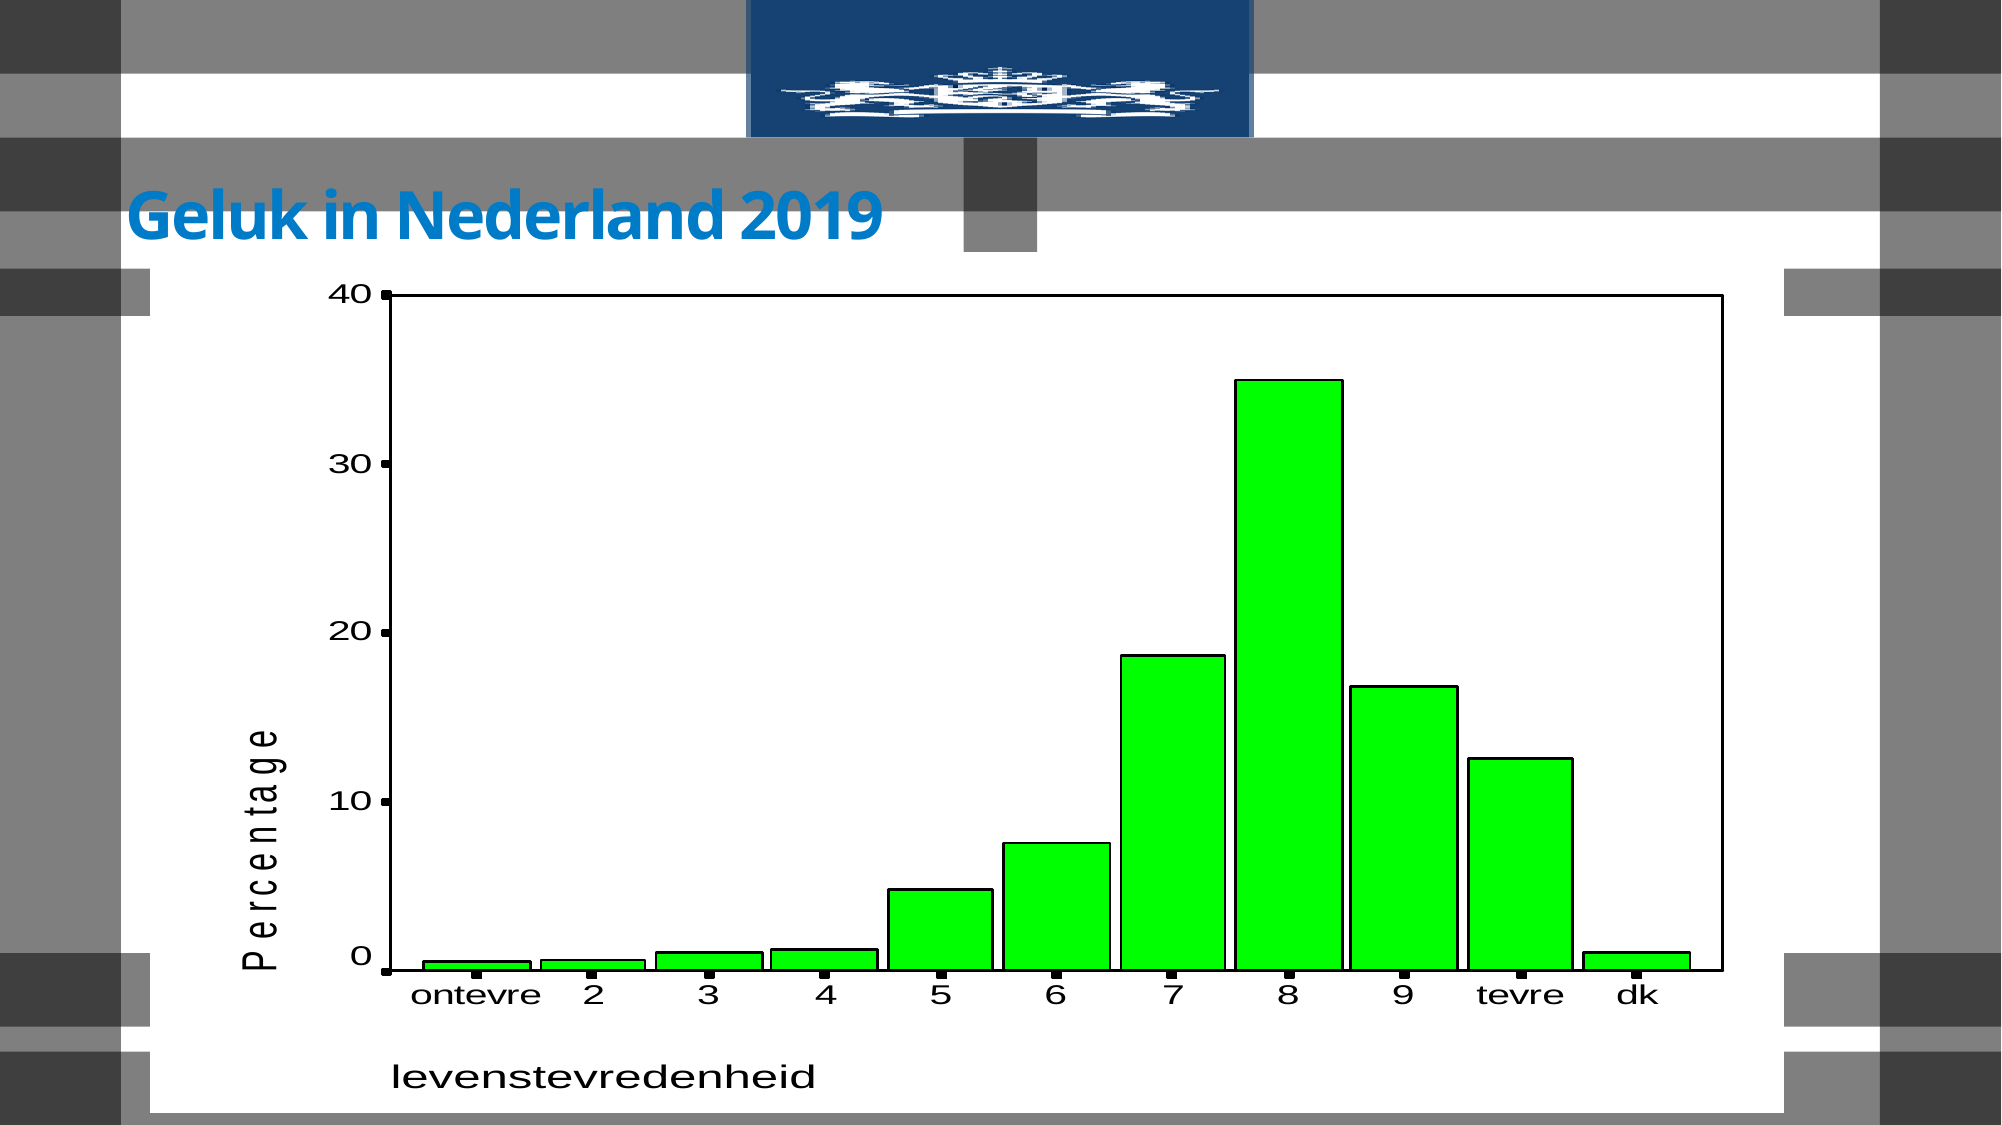

# Geluk in Nederland 2019
Prof. dr. Ruut Veenhoven
 - X